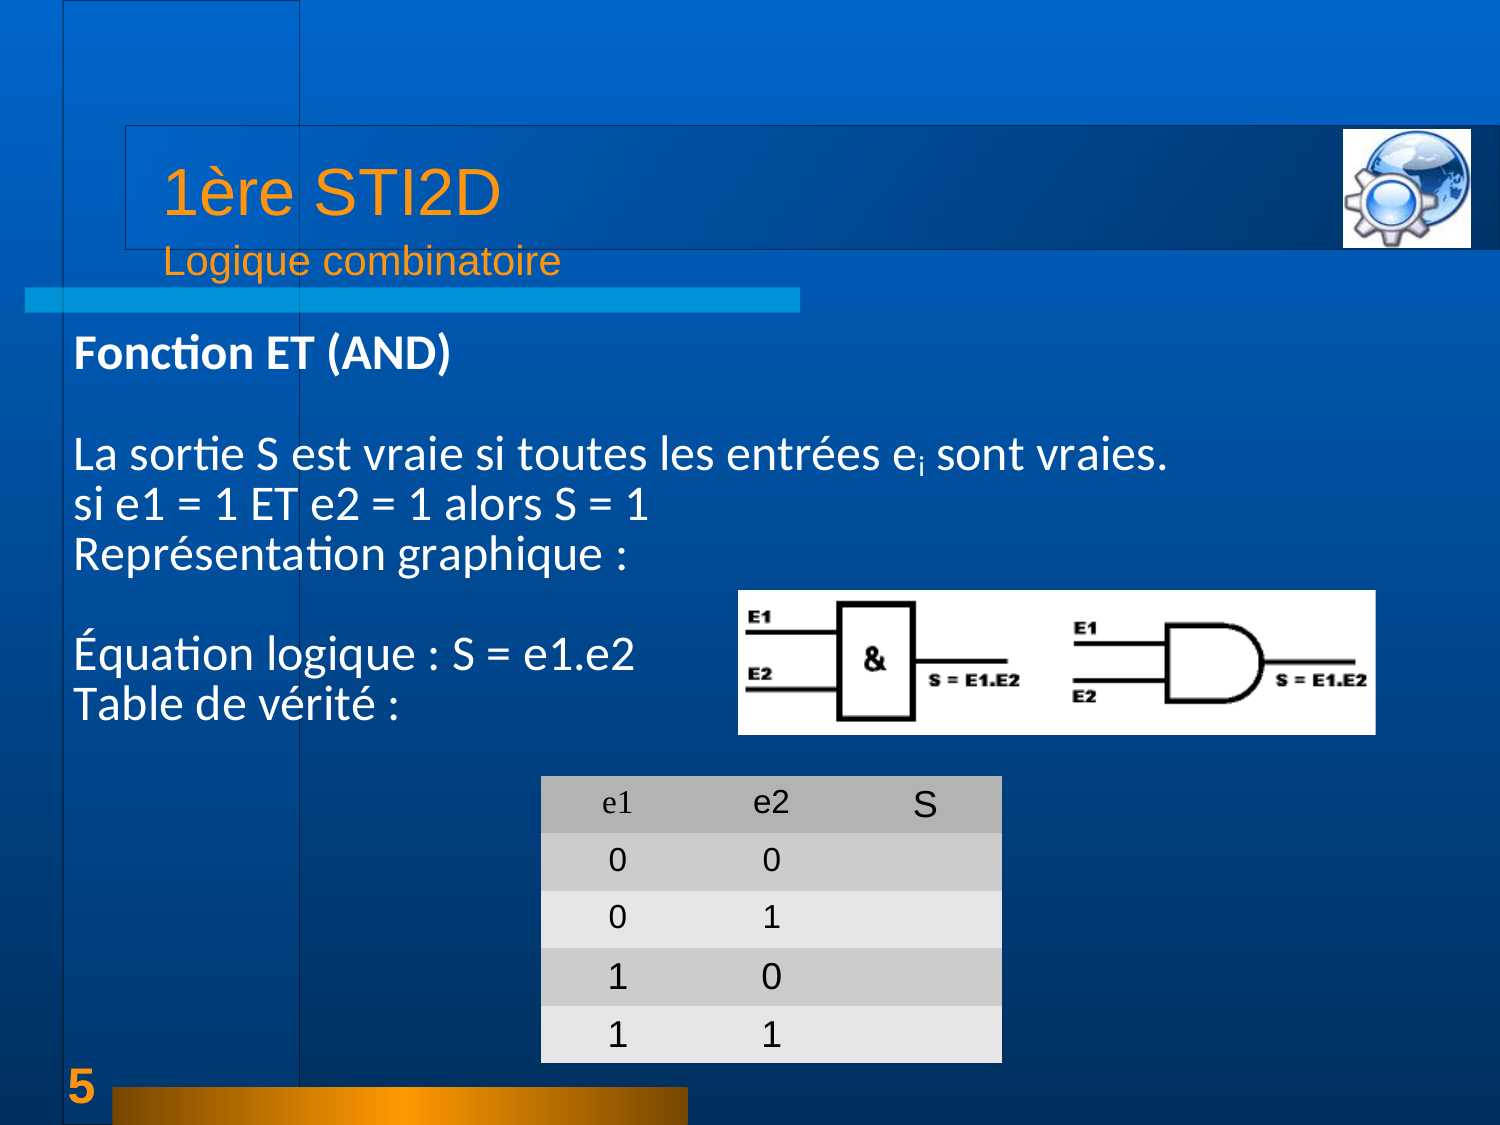

Fonction ET (AND)
La sortie S est vraie si toutes les entrées ei sont vraies.
si e1 = 1 ET e2 = 1 alors S = 1
Représentation graphique :
Équation logique : S = e1.e2
Table de vérité :
| e1 | e2 | S |
| --- | --- | --- |
| 0 | 0 | |
| 0 | 1 | |
| 1 | 0 | |
| 1 | 1 | |